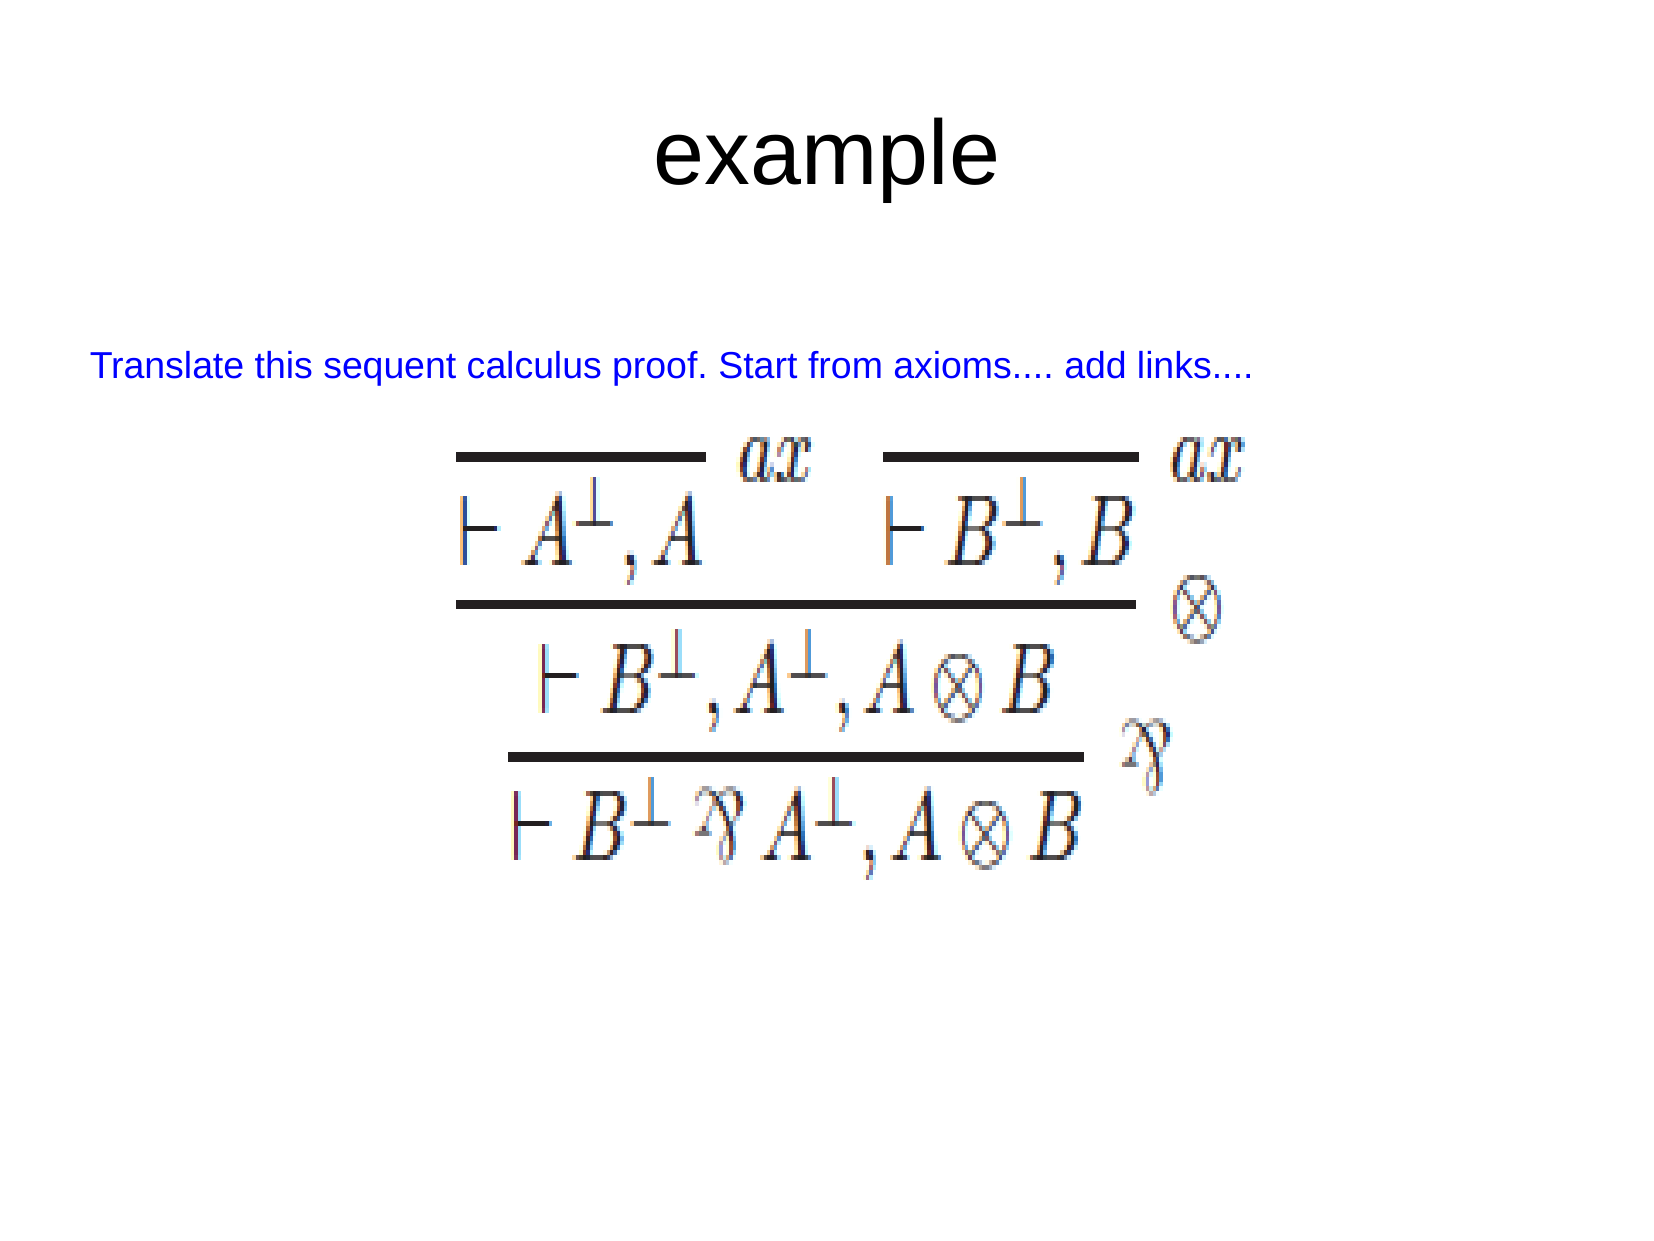

# example
Translate this sequent calculus proof. Start from axioms.... add links....